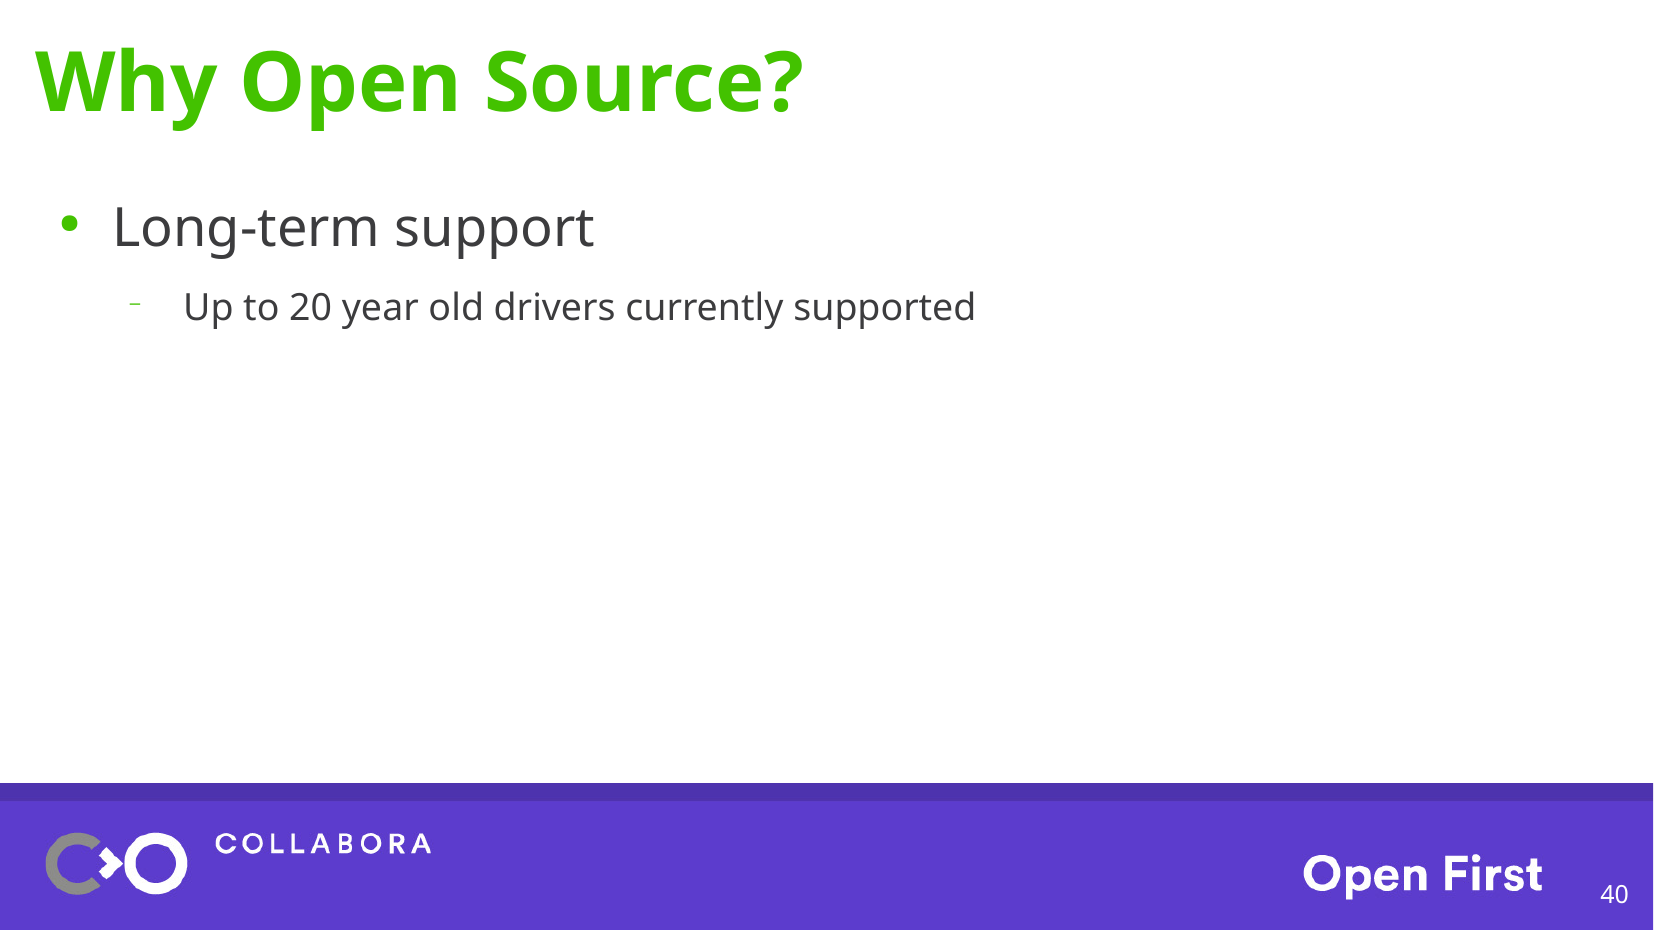

# Why Open Source?
Long-term support
Up to 20 year old drivers currently supported
40